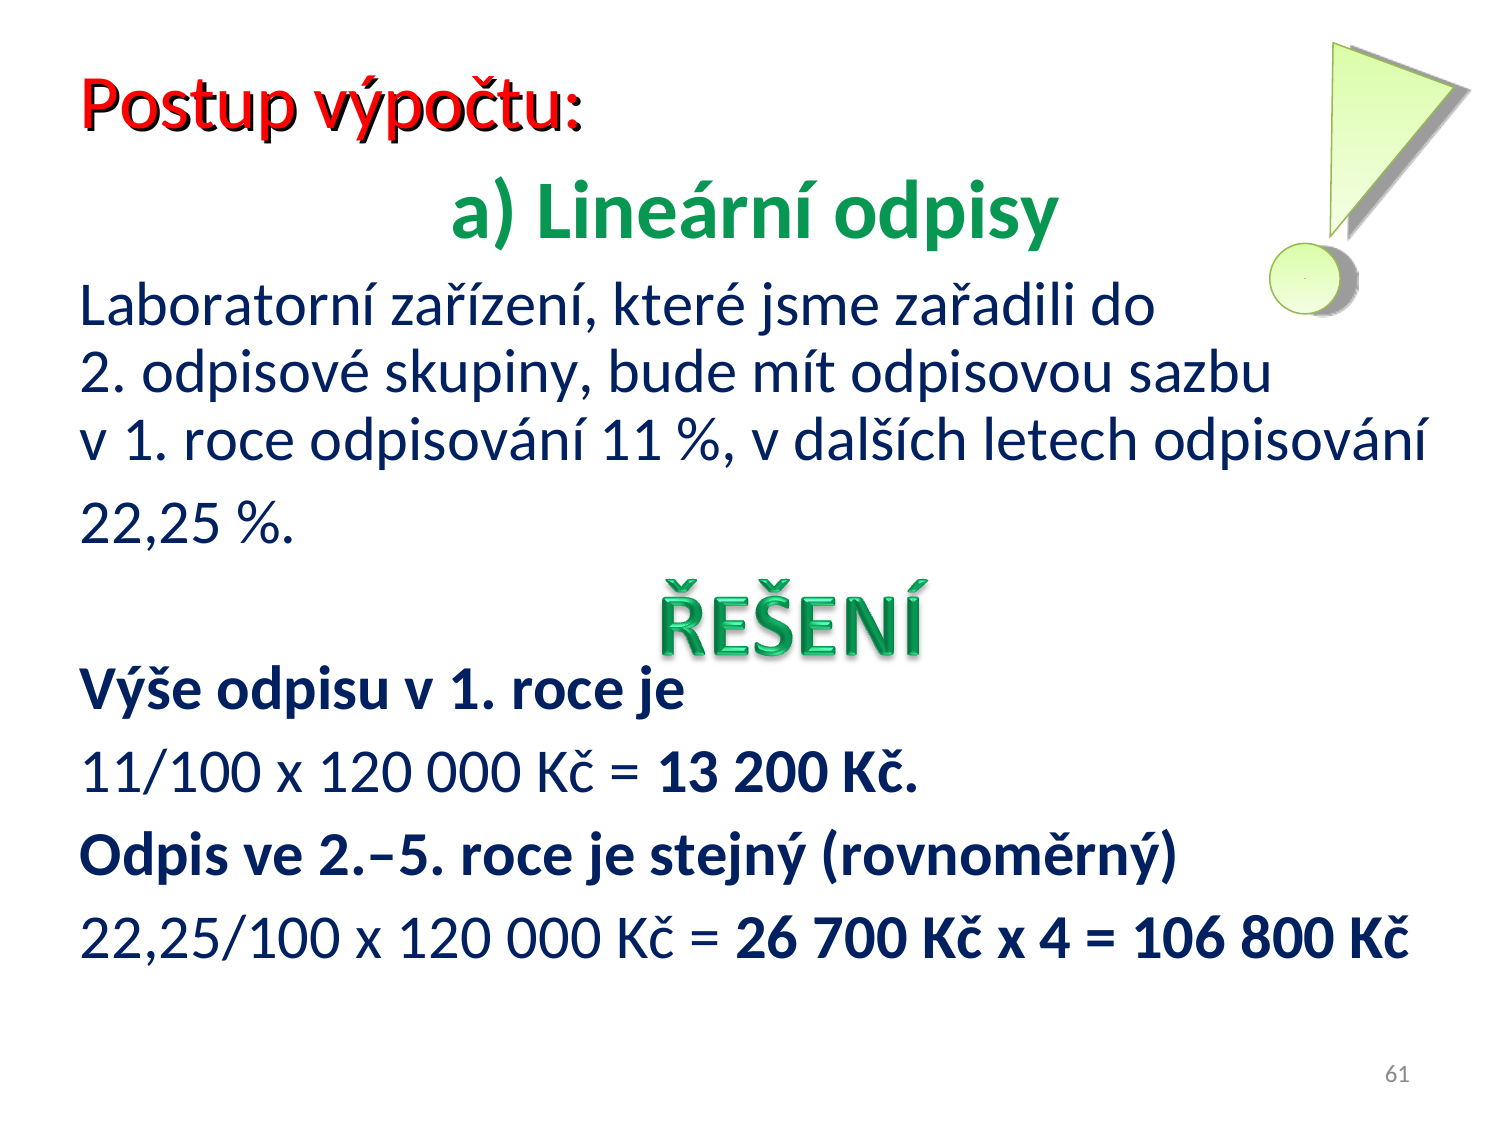

# Postup výpočtu:
a) Lineární odpisy
Laboratorní zařízení, které jsme zařadili do
2. odpisové skupiny, bude mít odpisovou sazbu
v 1. roce odpisování 11 %, v dalších letech odpisování
22,25 %.
Výše odpisu v 1. roce je
11/100 x 120 000 Kč = 13 200 Kč.
Odpis ve 2.–5. roce je stejný (rovnoměrný)
22,25/100 x 120 000 Kč = 26 700 Kč x 4 = 106 800 Kč